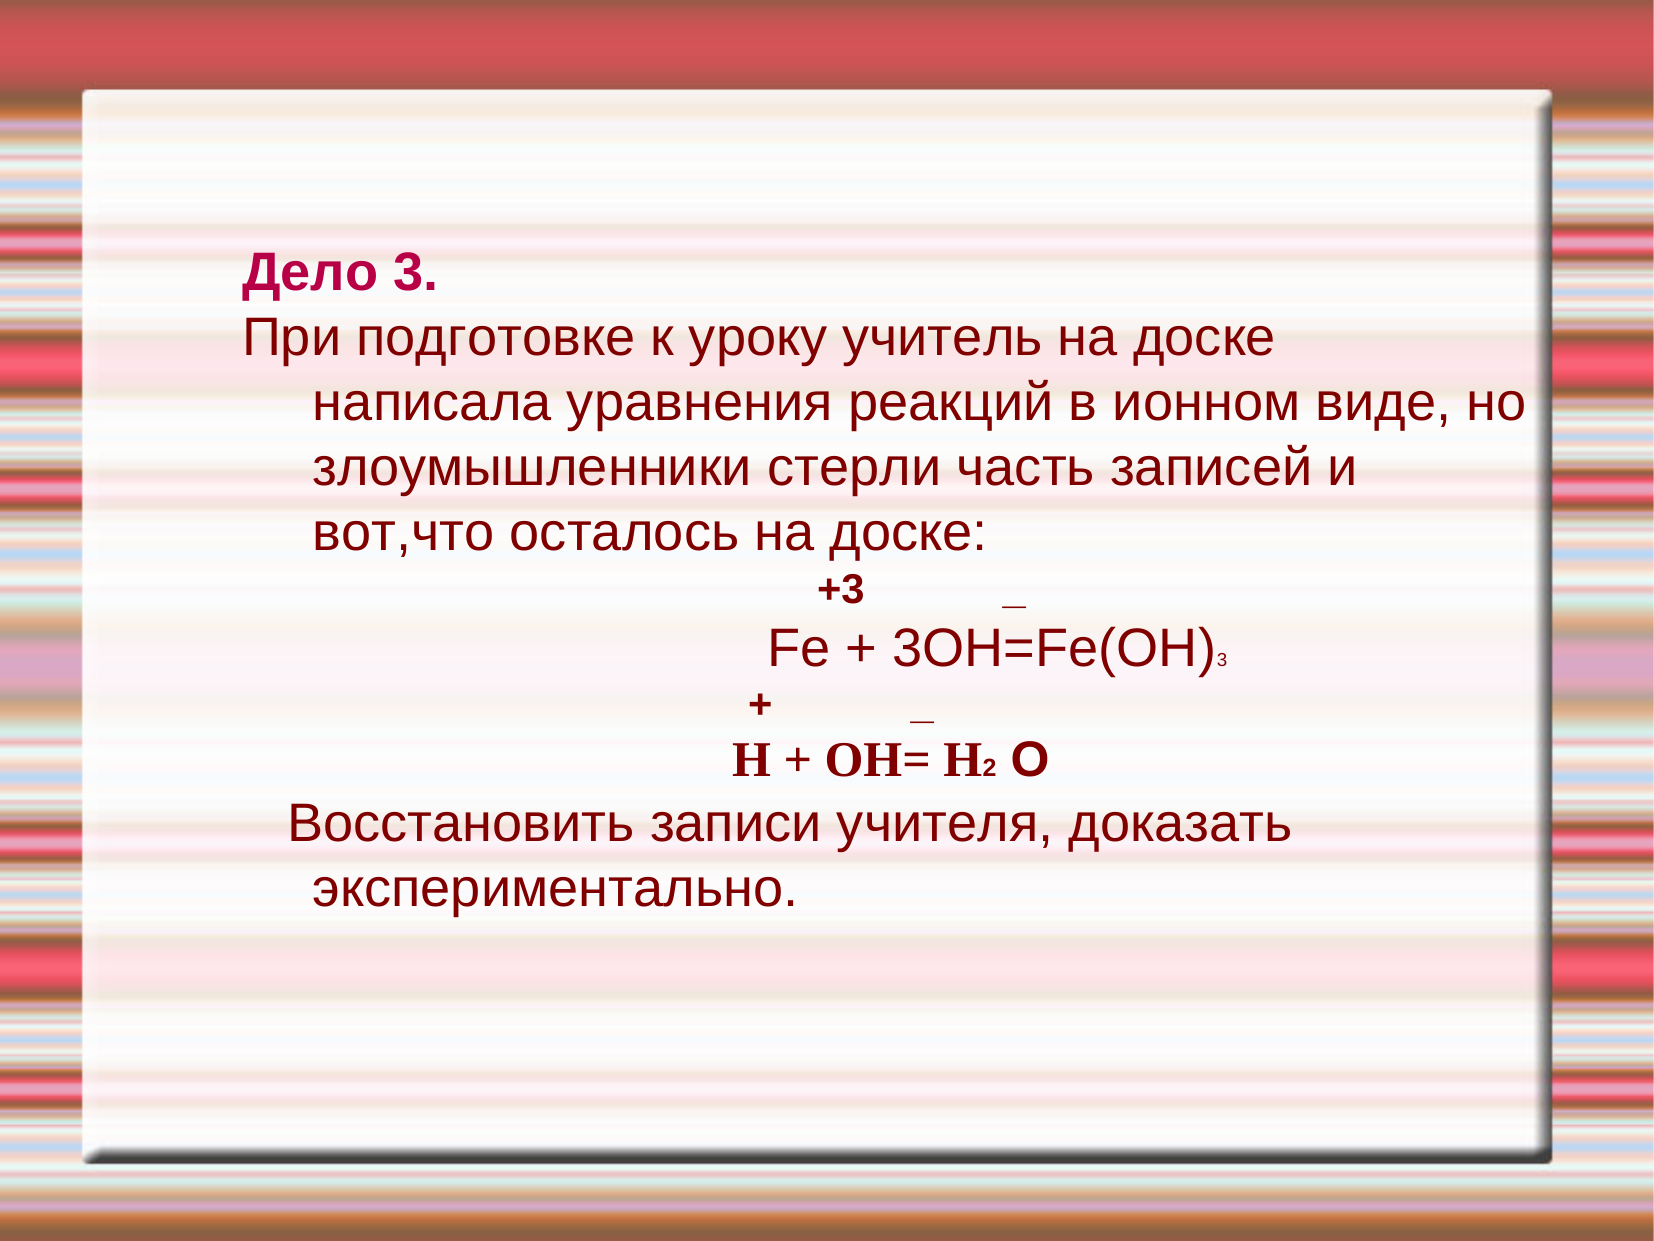

#
Дело 3.
При подготовке к уроку учитель на доске написала уравнения реакций в ионном виде, но злоумышленники стерли часть записей и вот,что осталось на доске:
 +3 _
 Fe + 3OH=Fe(OH)3
 + _
 H + OH= H2 O
 Восстановить записи учителя, доказать экспериментально.